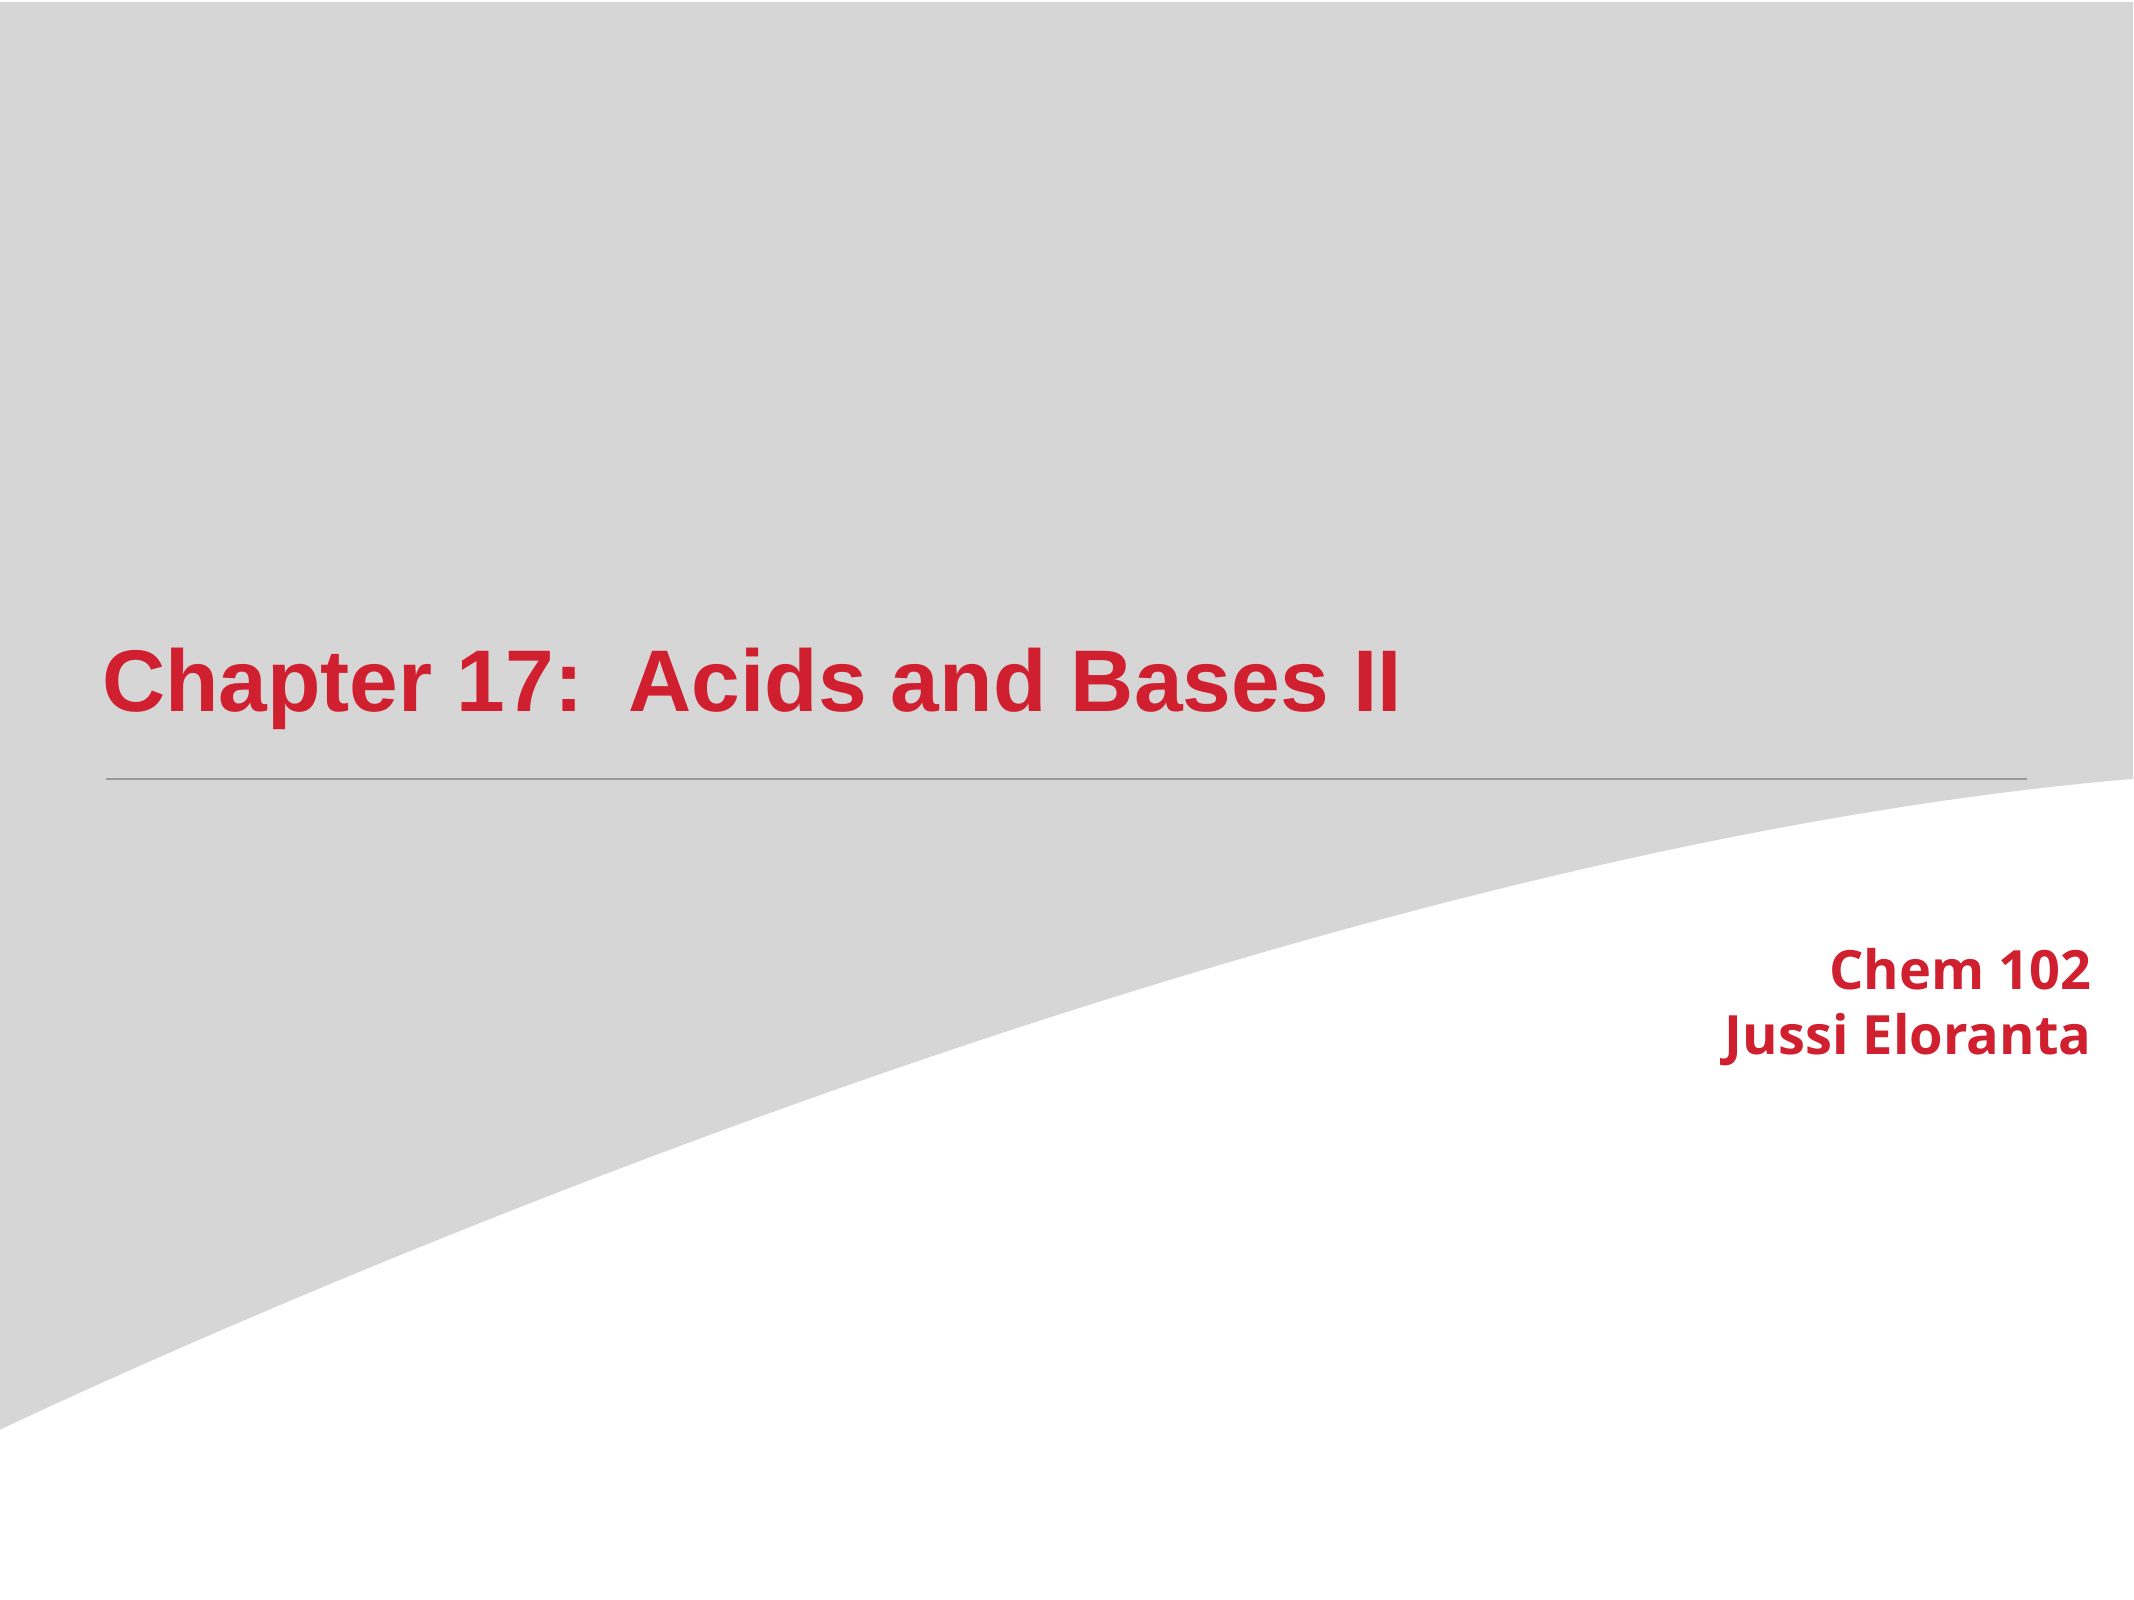

# Chapter 17: Acids and Bases II
Chem 102
Jussi Eloranta